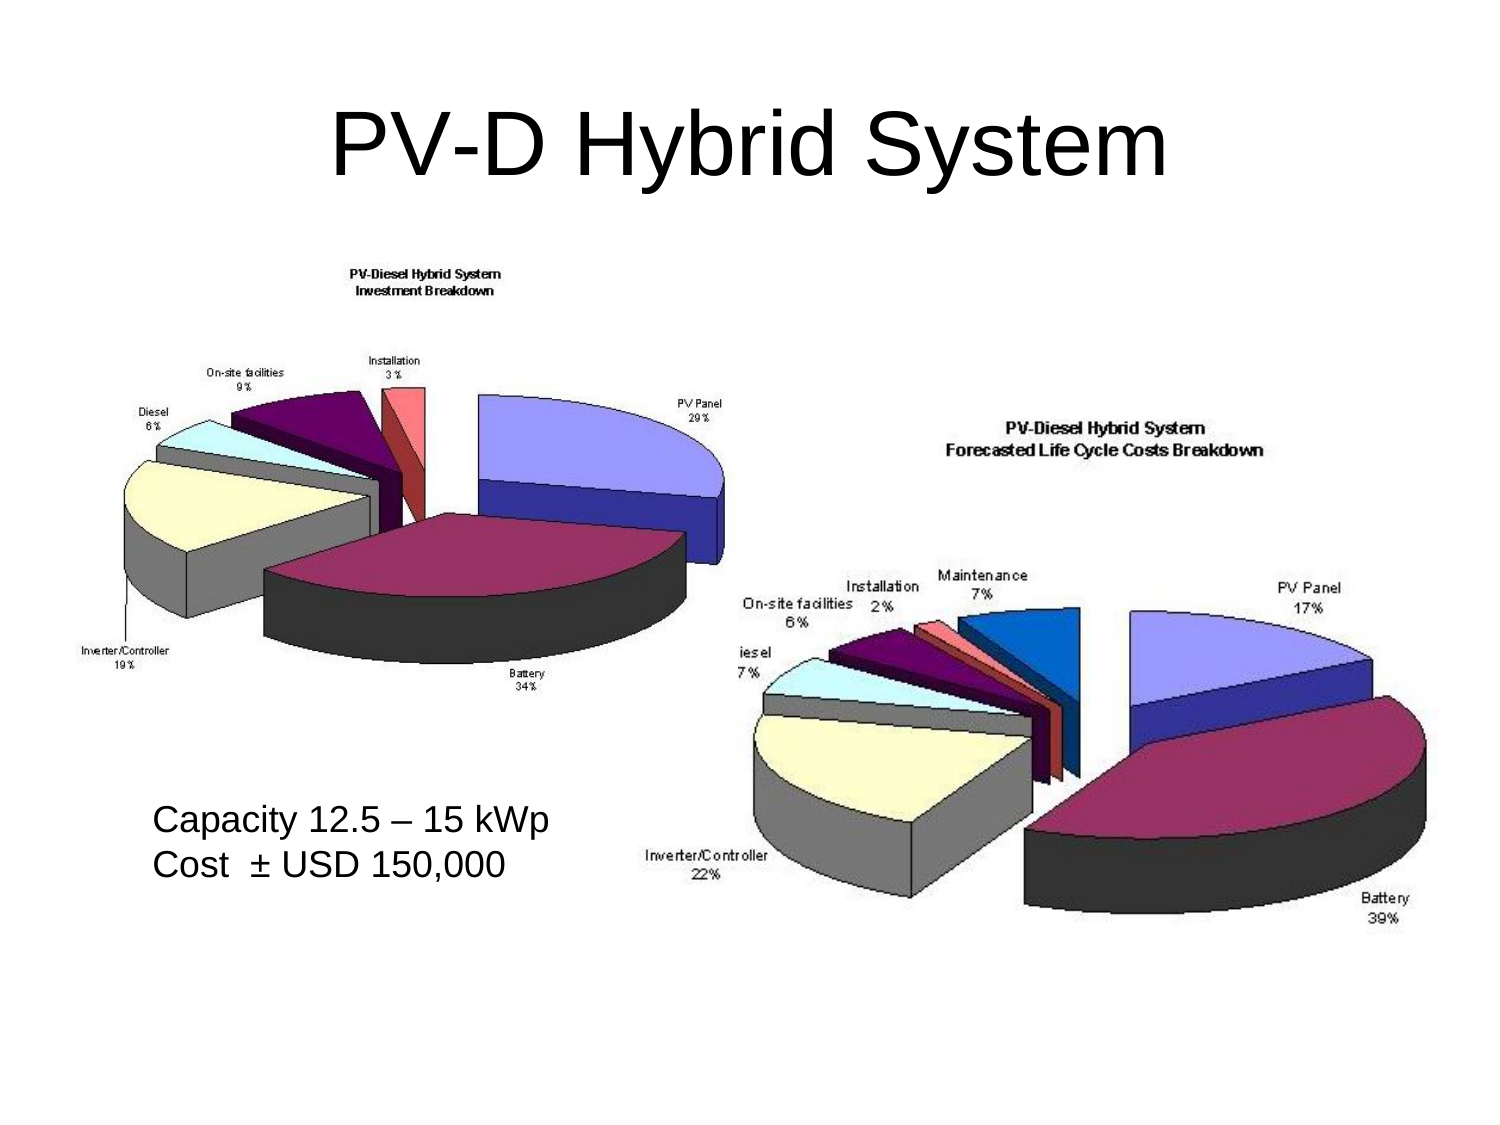

# PV-D Hybrid System
Capacity 12.5 – 15 kWp
Cost ± USD 150,000